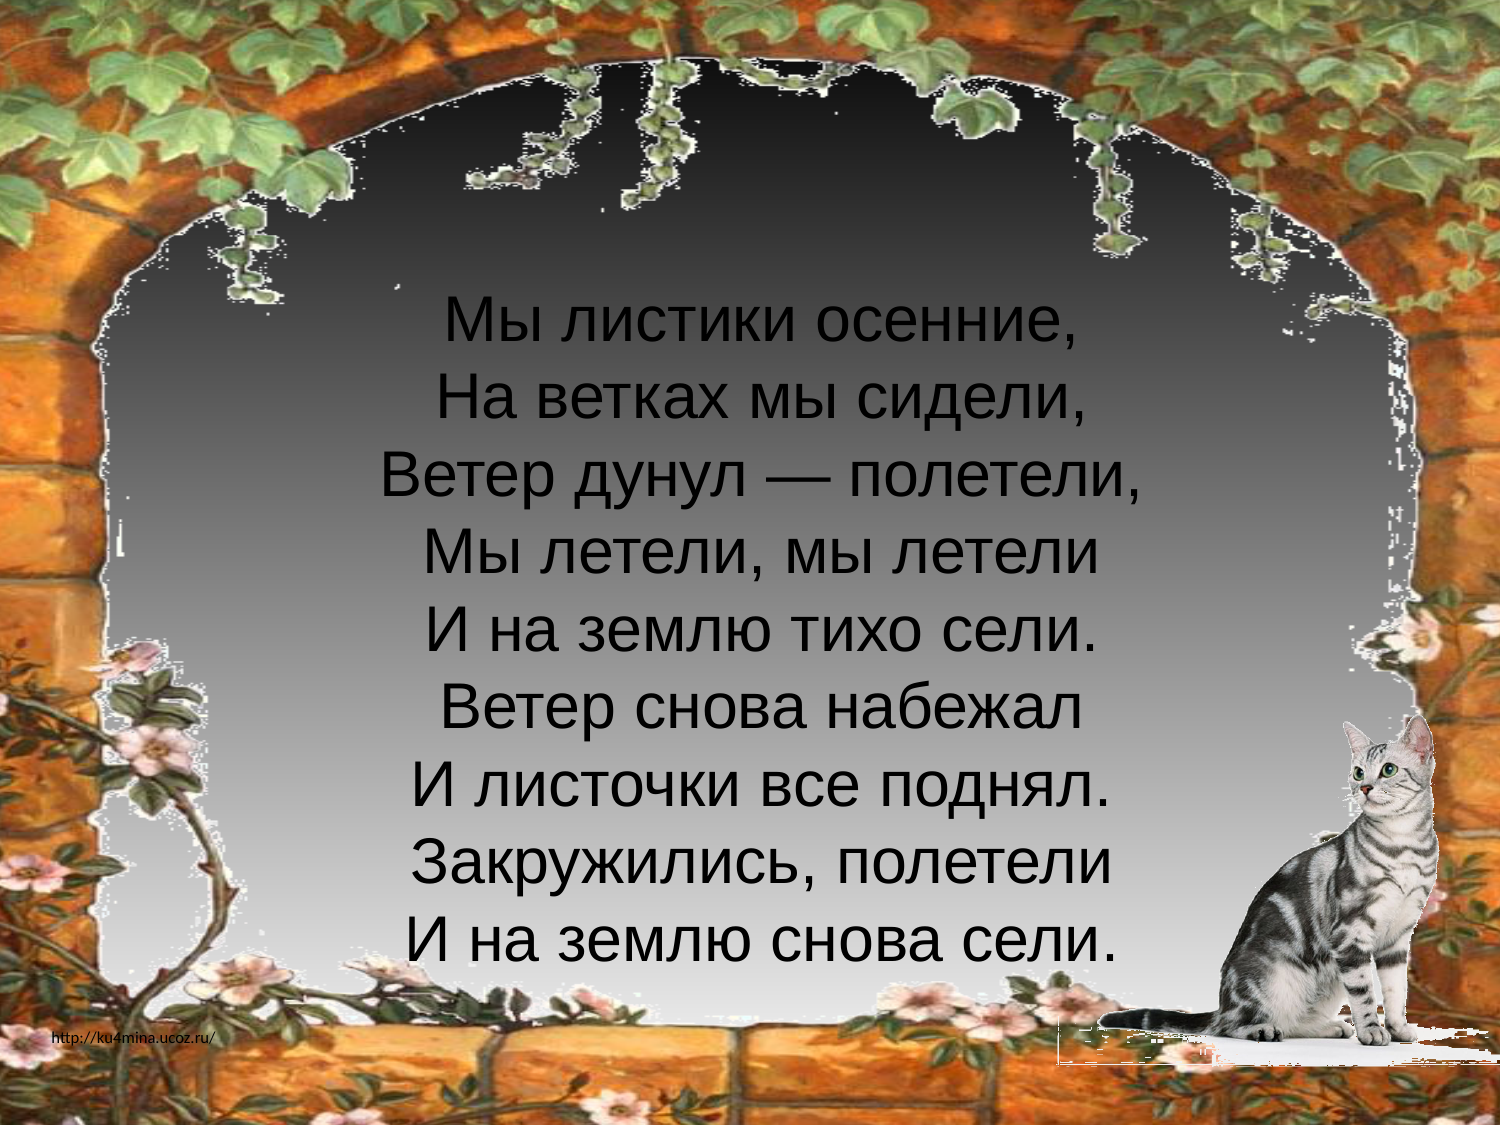

# Мы листики осенние, На ветках мы сидели, Ветер дунул — полетели, Мы летели, мы летели И на землю тихо сели. Ветер снова набежал И листочки все поднял. Закружились, полетели И на землю снова сели.